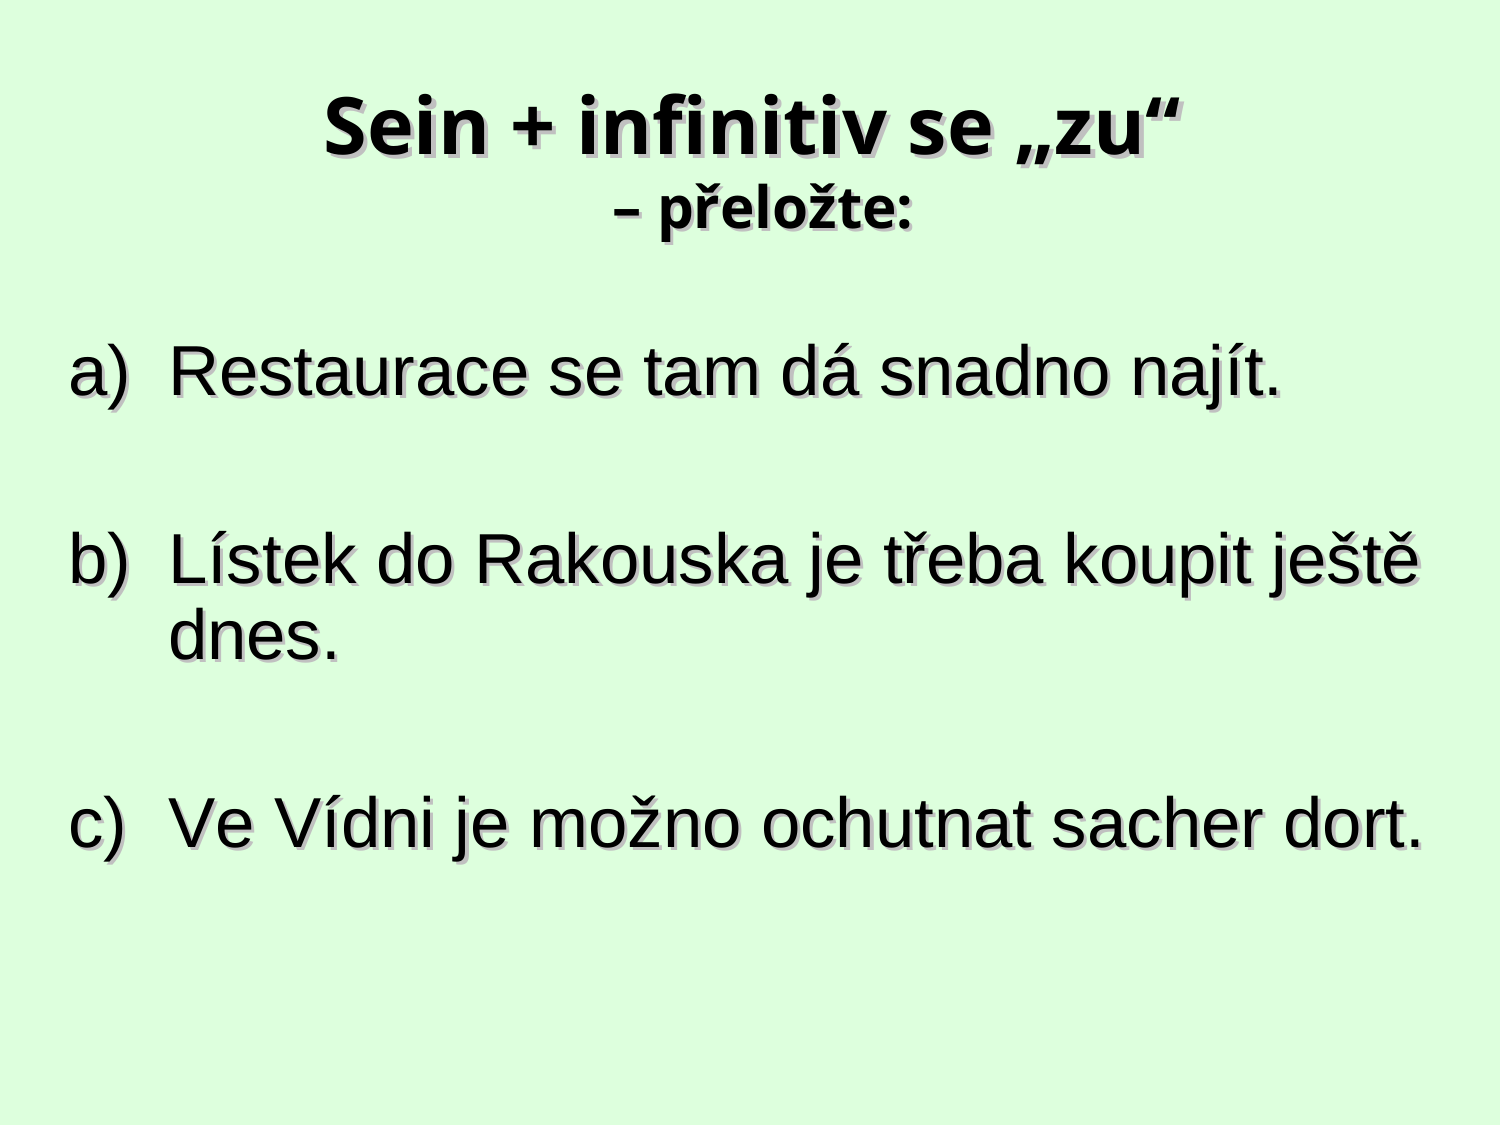

# Sein + infinitiv se „zu“ – přeložte:
Restaurace se tam dá snadno najít.
Lístek do Rakouska je třeba koupit ještě dnes.
Ve Vídni je možno ochutnat sacher dort.